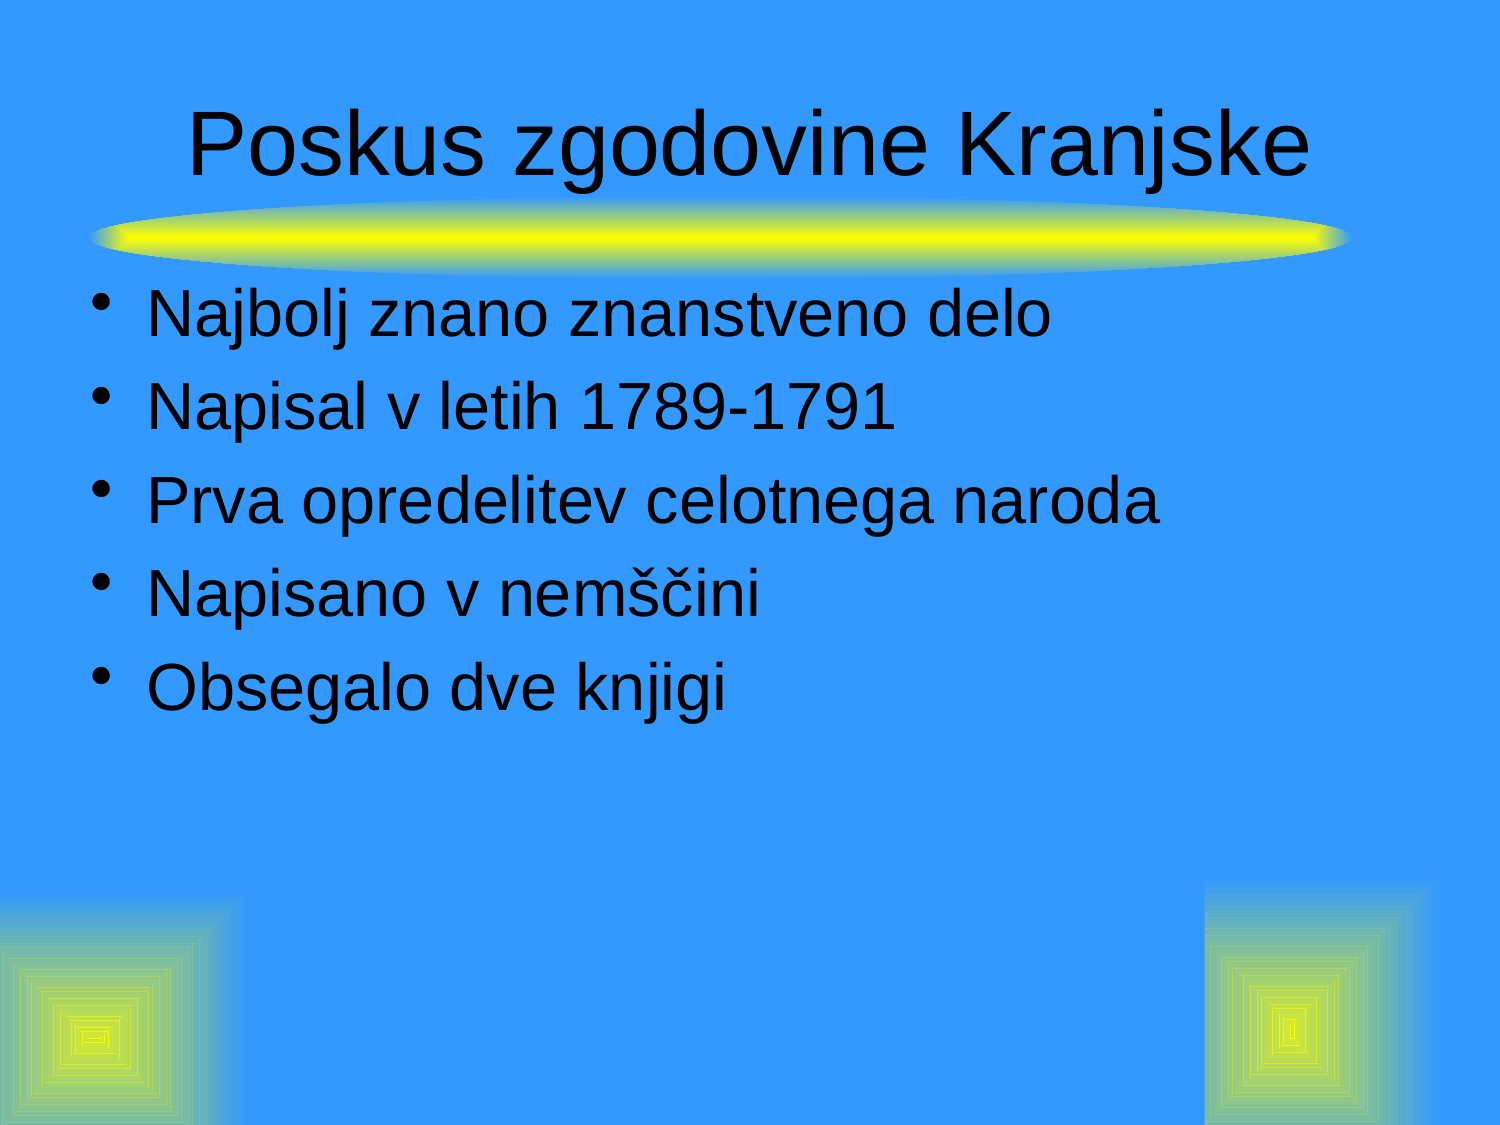

# Poskus zgodovine Kranjske
Najbolj znano znanstveno delo
Napisal v letih 1789-1791
Prva opredelitev celotnega naroda
Napisano v nemščini
Obsegalo dve knjigi